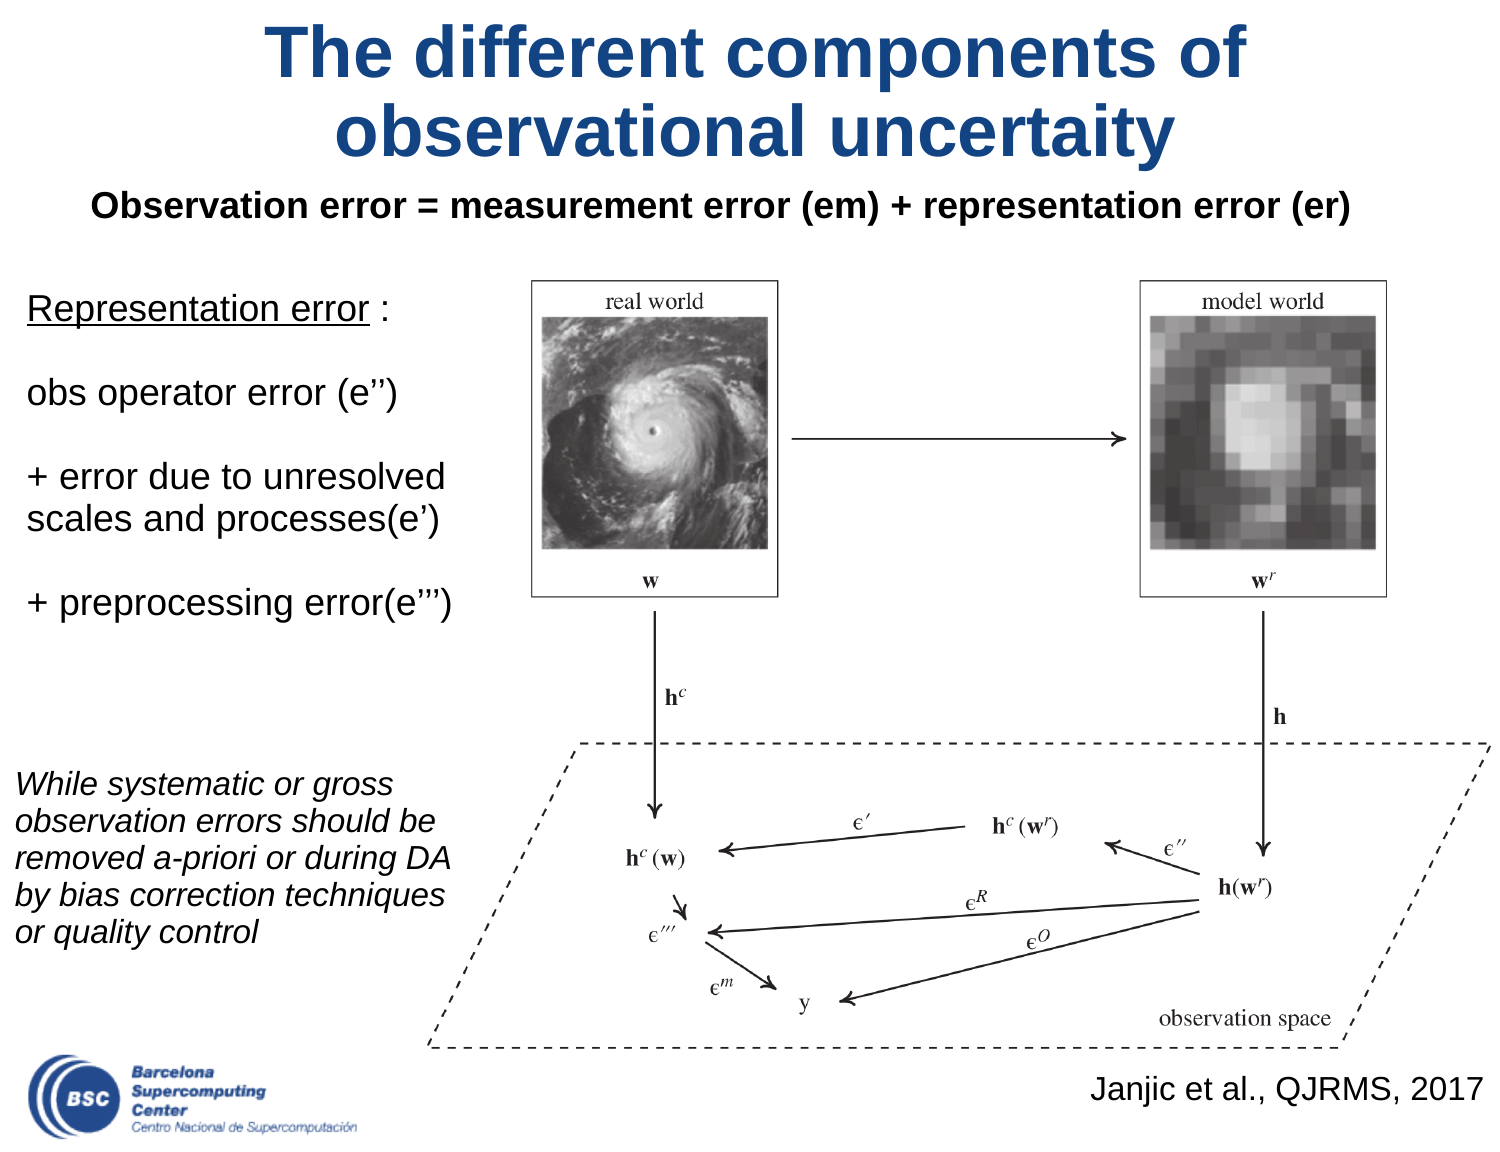

The different components of observational uncertaity
Observation error = measurement error (em) + representation error (er)
Representation error :
obs operator error (e’’)
+ error due to unresolved scales and processes(e’)
+ preprocessing error(e’’’)
While systematic or gross observation errors should be removed a-priori or during DA by bias correction techniques or quality control
Janjic et al., QJRMS, 2017